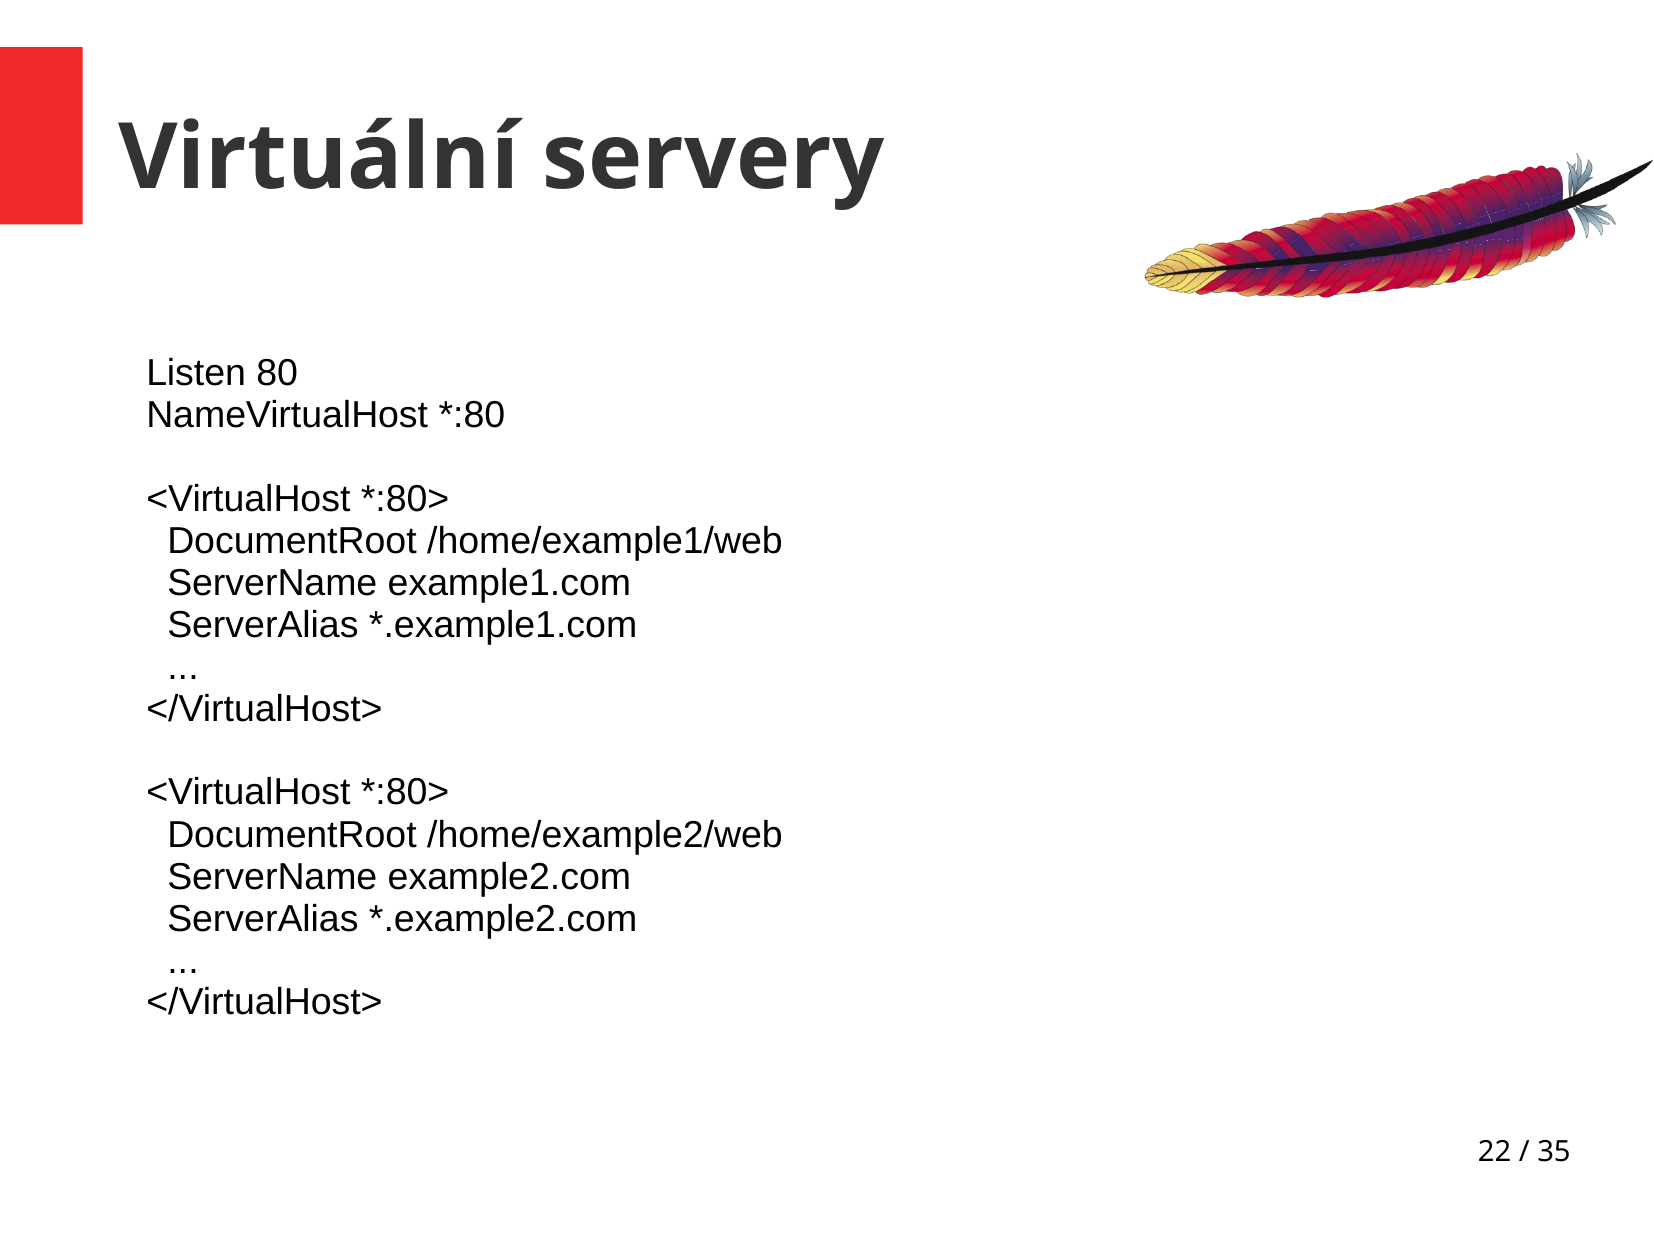

# Virtuální servery
Listen 80
NameVirtualHost *:80
<VirtualHost *:80>
 DocumentRoot /home/example1/web
 ServerName example1.com
 ServerAlias *.example1.com
 ...
</VirtualHost>
<VirtualHost *:80>
 DocumentRoot /home/example2/web
 ServerName example2.com
 ServerAlias *.example2.com
 ...
</VirtualHost>
22